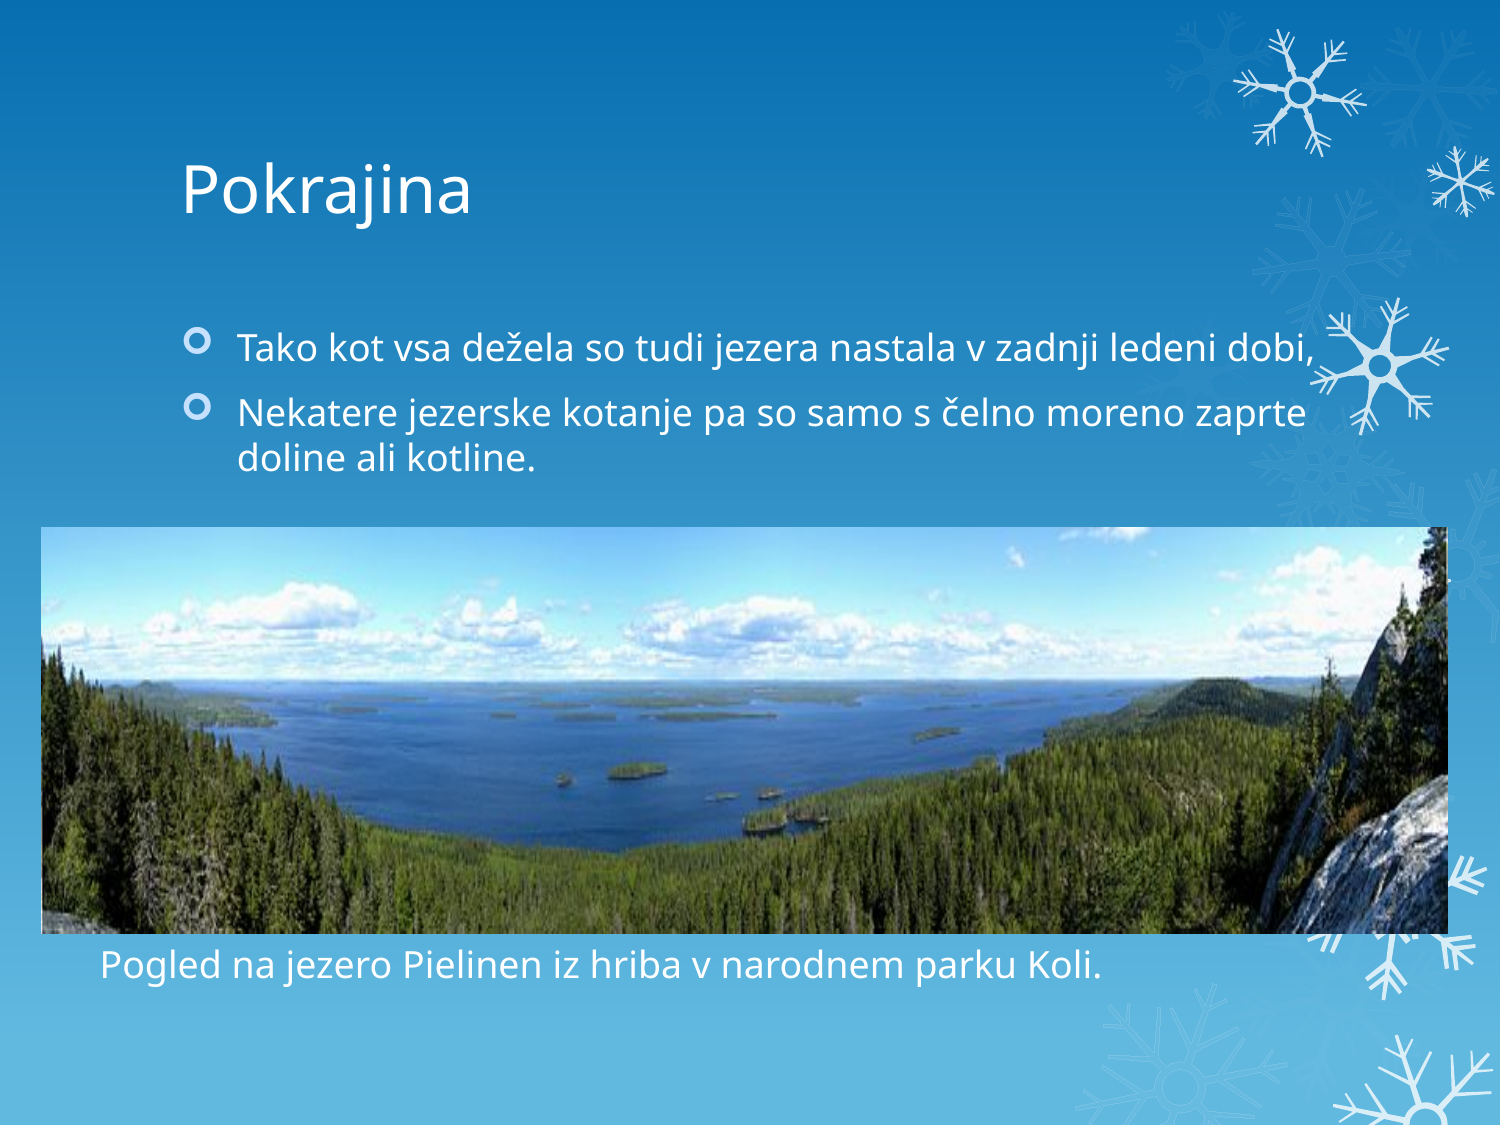

# Pokrajina
Tako kot vsa dežela so tudi jezera nastala v zadnji ledeni dobi,
Nekatere jezerske kotanje pa so samo s čelno moreno zaprte doline ali kotline.
Pogled na jezero Pielinen iz hriba v narodnem parku Koli.